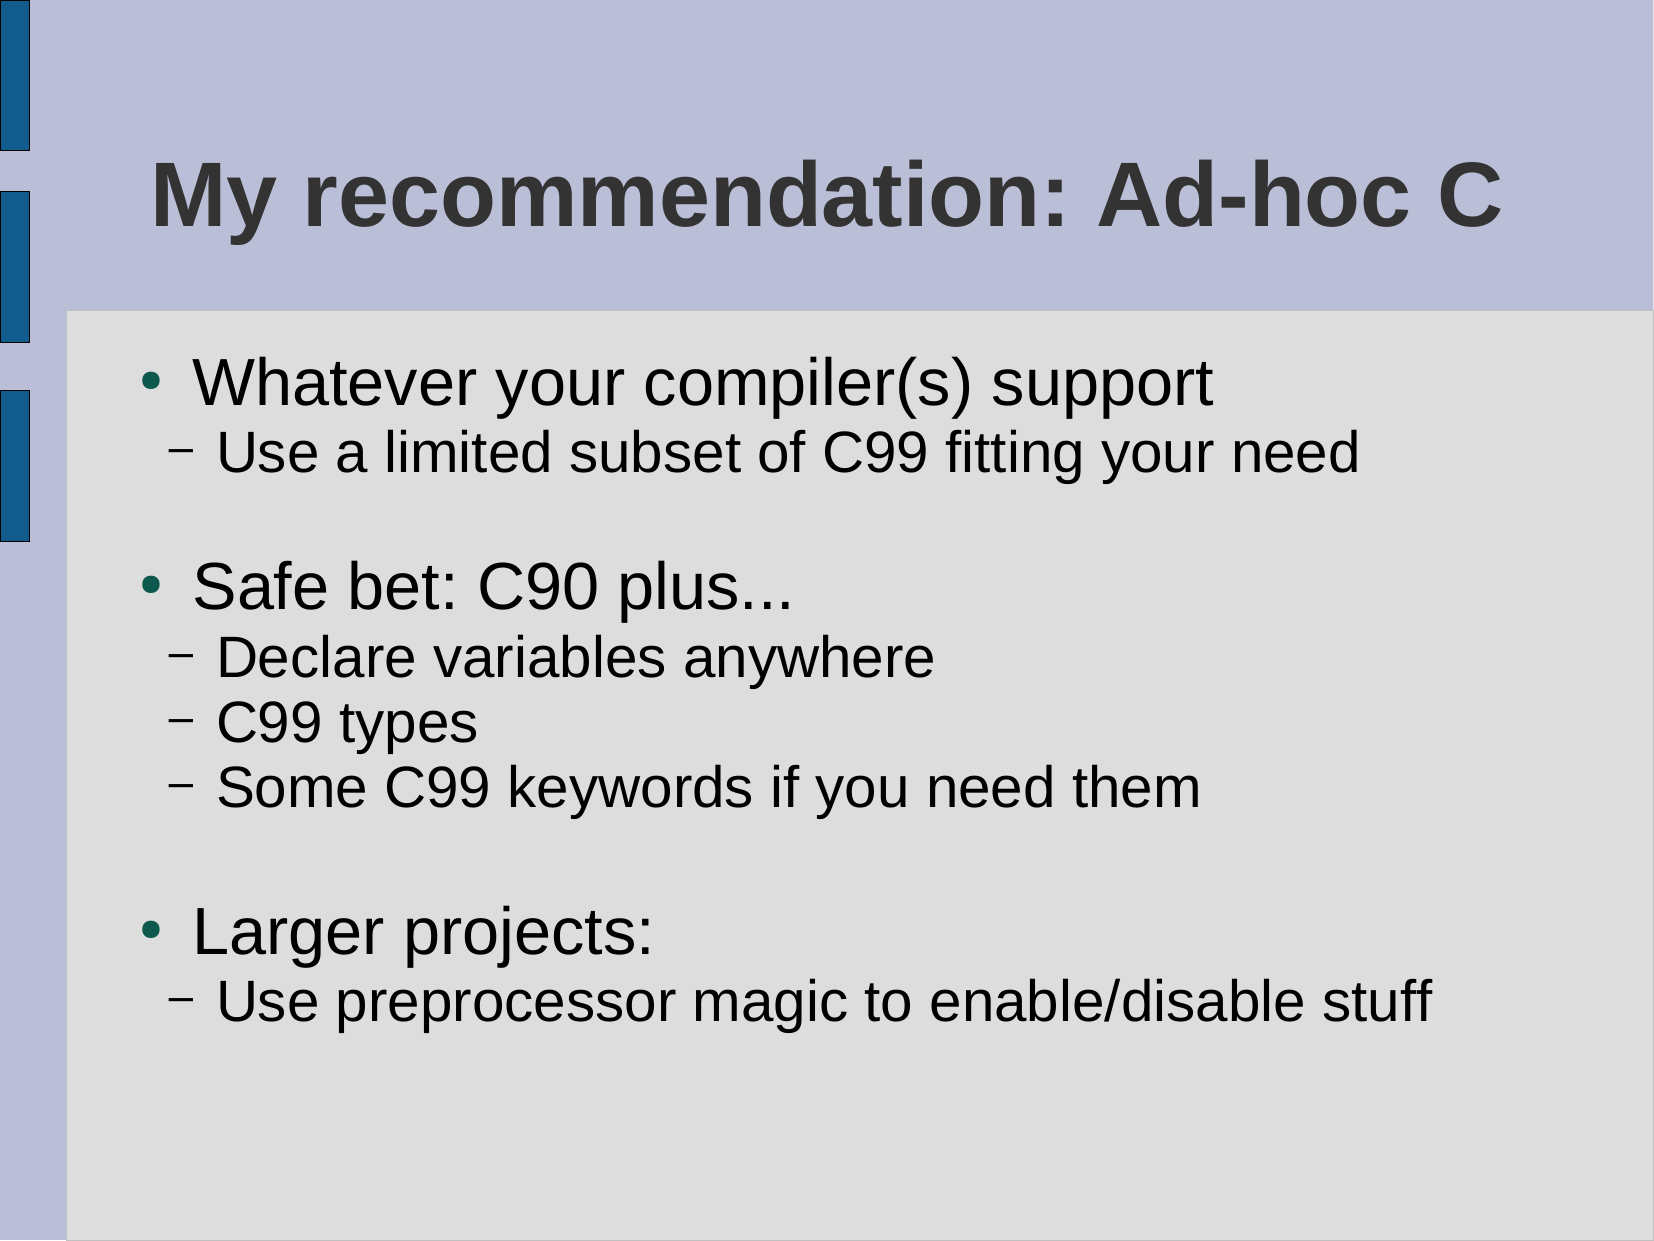

# My recommendation: Ad-hoc C
Whatever your compiler(s) support
Use a limited subset of C99 fitting your need
Safe bet: C90 plus...
Declare variables anywhere
C99 types
Some C99 keywords if you need them
Larger projects:
Use preprocessor magic to enable/disable stuff